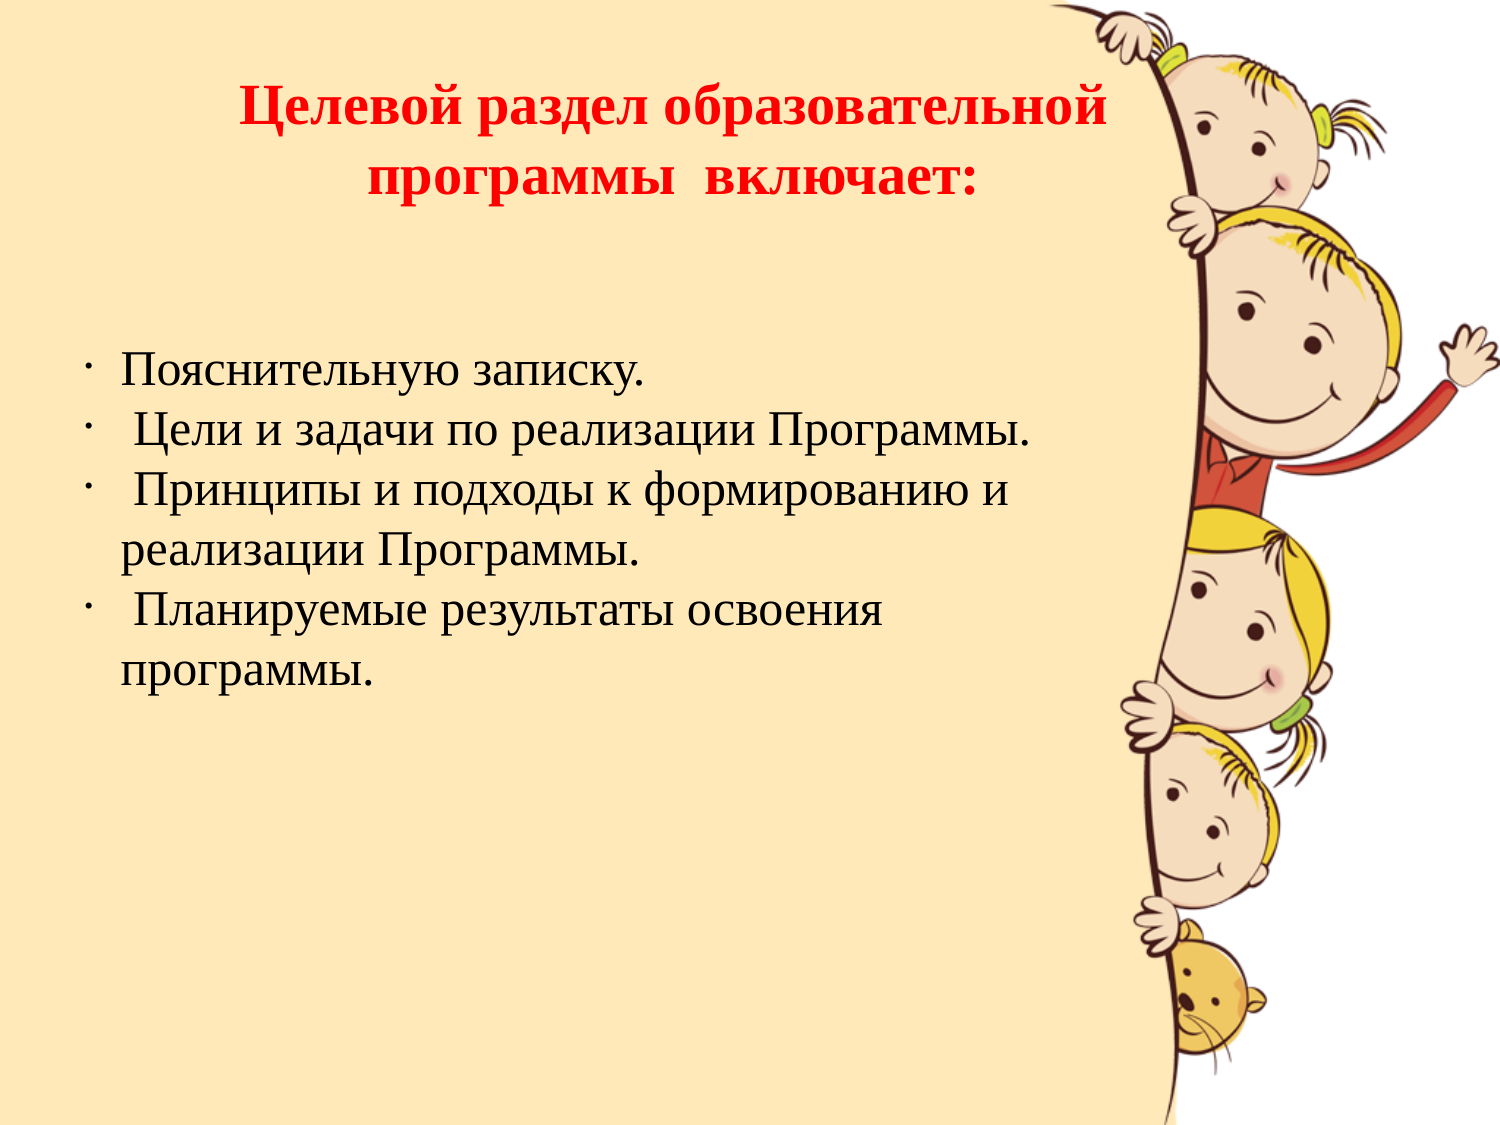

#
Целевой раздел образовательной программы включает:
Пояснительную записку.
 Цели и задачи по реализации Программы.
 Принципы и подходы к формированию и реализации Программы.
 Планируемые результаты освоения программы.